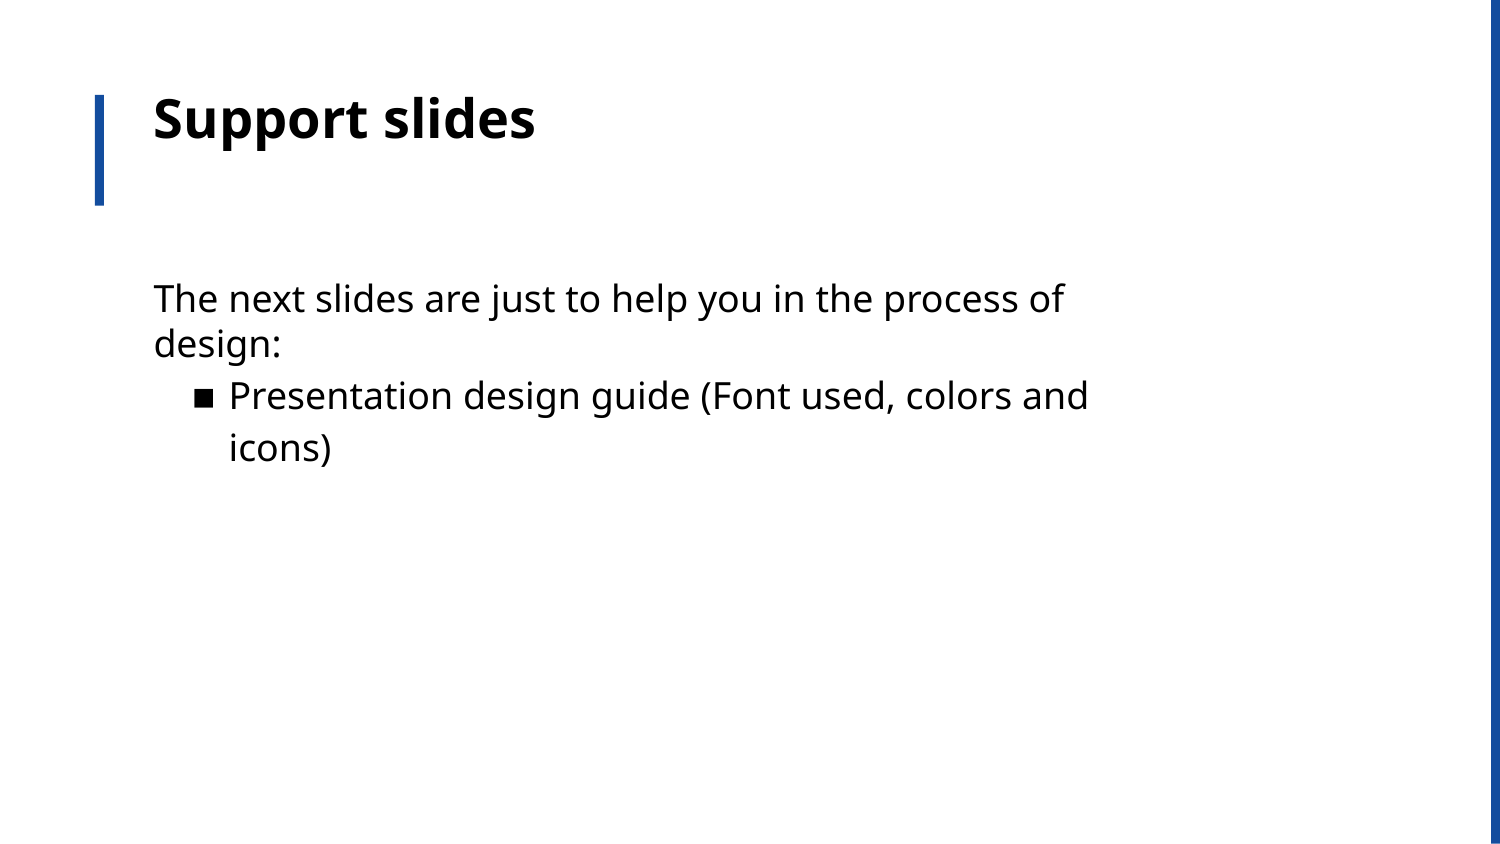

# Support slides
The next slides are just to help you in the process of design:
Presentation design guide (Font used, colors and icons)